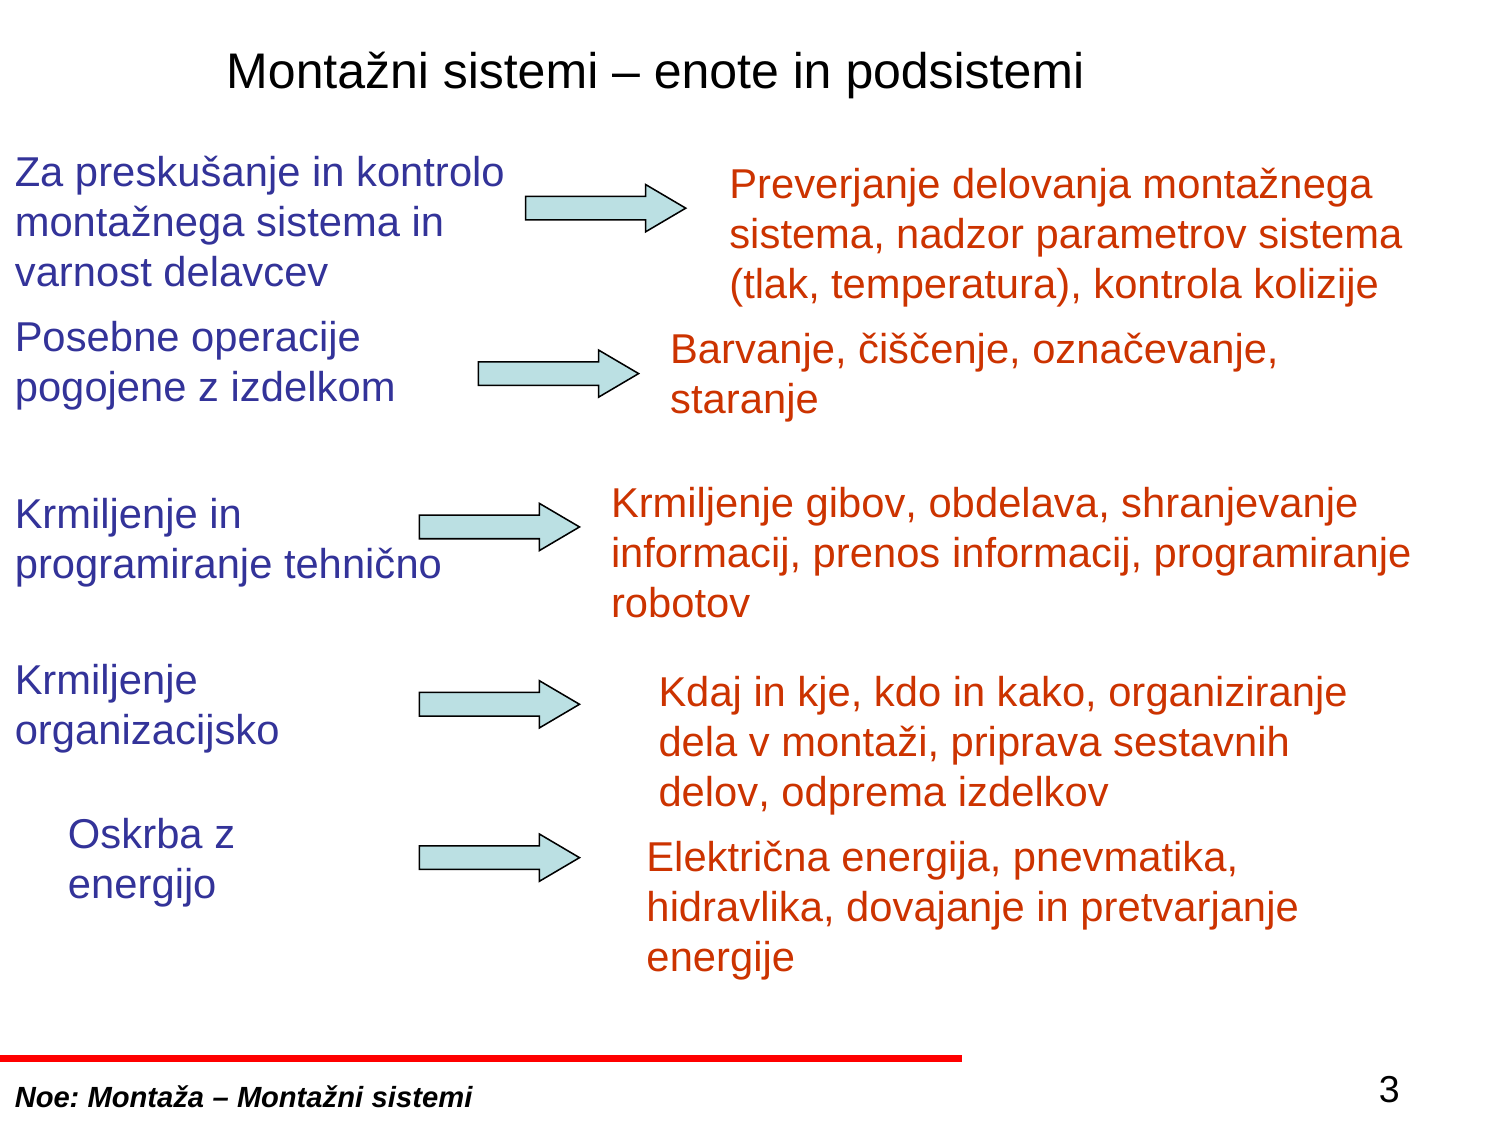

Montažni sistemi – enote in podsistemi
Za preskušanje in kontrolo montažnega sistema in varnost delavcev
Preverjanje delovanja montažnega sistema, nadzor parametrov sistema (tlak, temperatura), kontrola kolizije
Posebne operacije pogojene z izdelkom
Barvanje, čiščenje, označevanje, staranje
Krmiljenje gibov, obdelava, shranjevanje informacij, prenos informacij, programiranje robotov
Krmiljenje in programiranje tehnično
Krmiljenje organizacijsko
Kdaj in kje, kdo in kako, organiziranje dela v montaži, priprava sestavnih delov, odprema izdelkov
Oskrba z energijo
Električna energija, pnevmatika, hidravlika, dovajanje in pretvarjanje energije
3